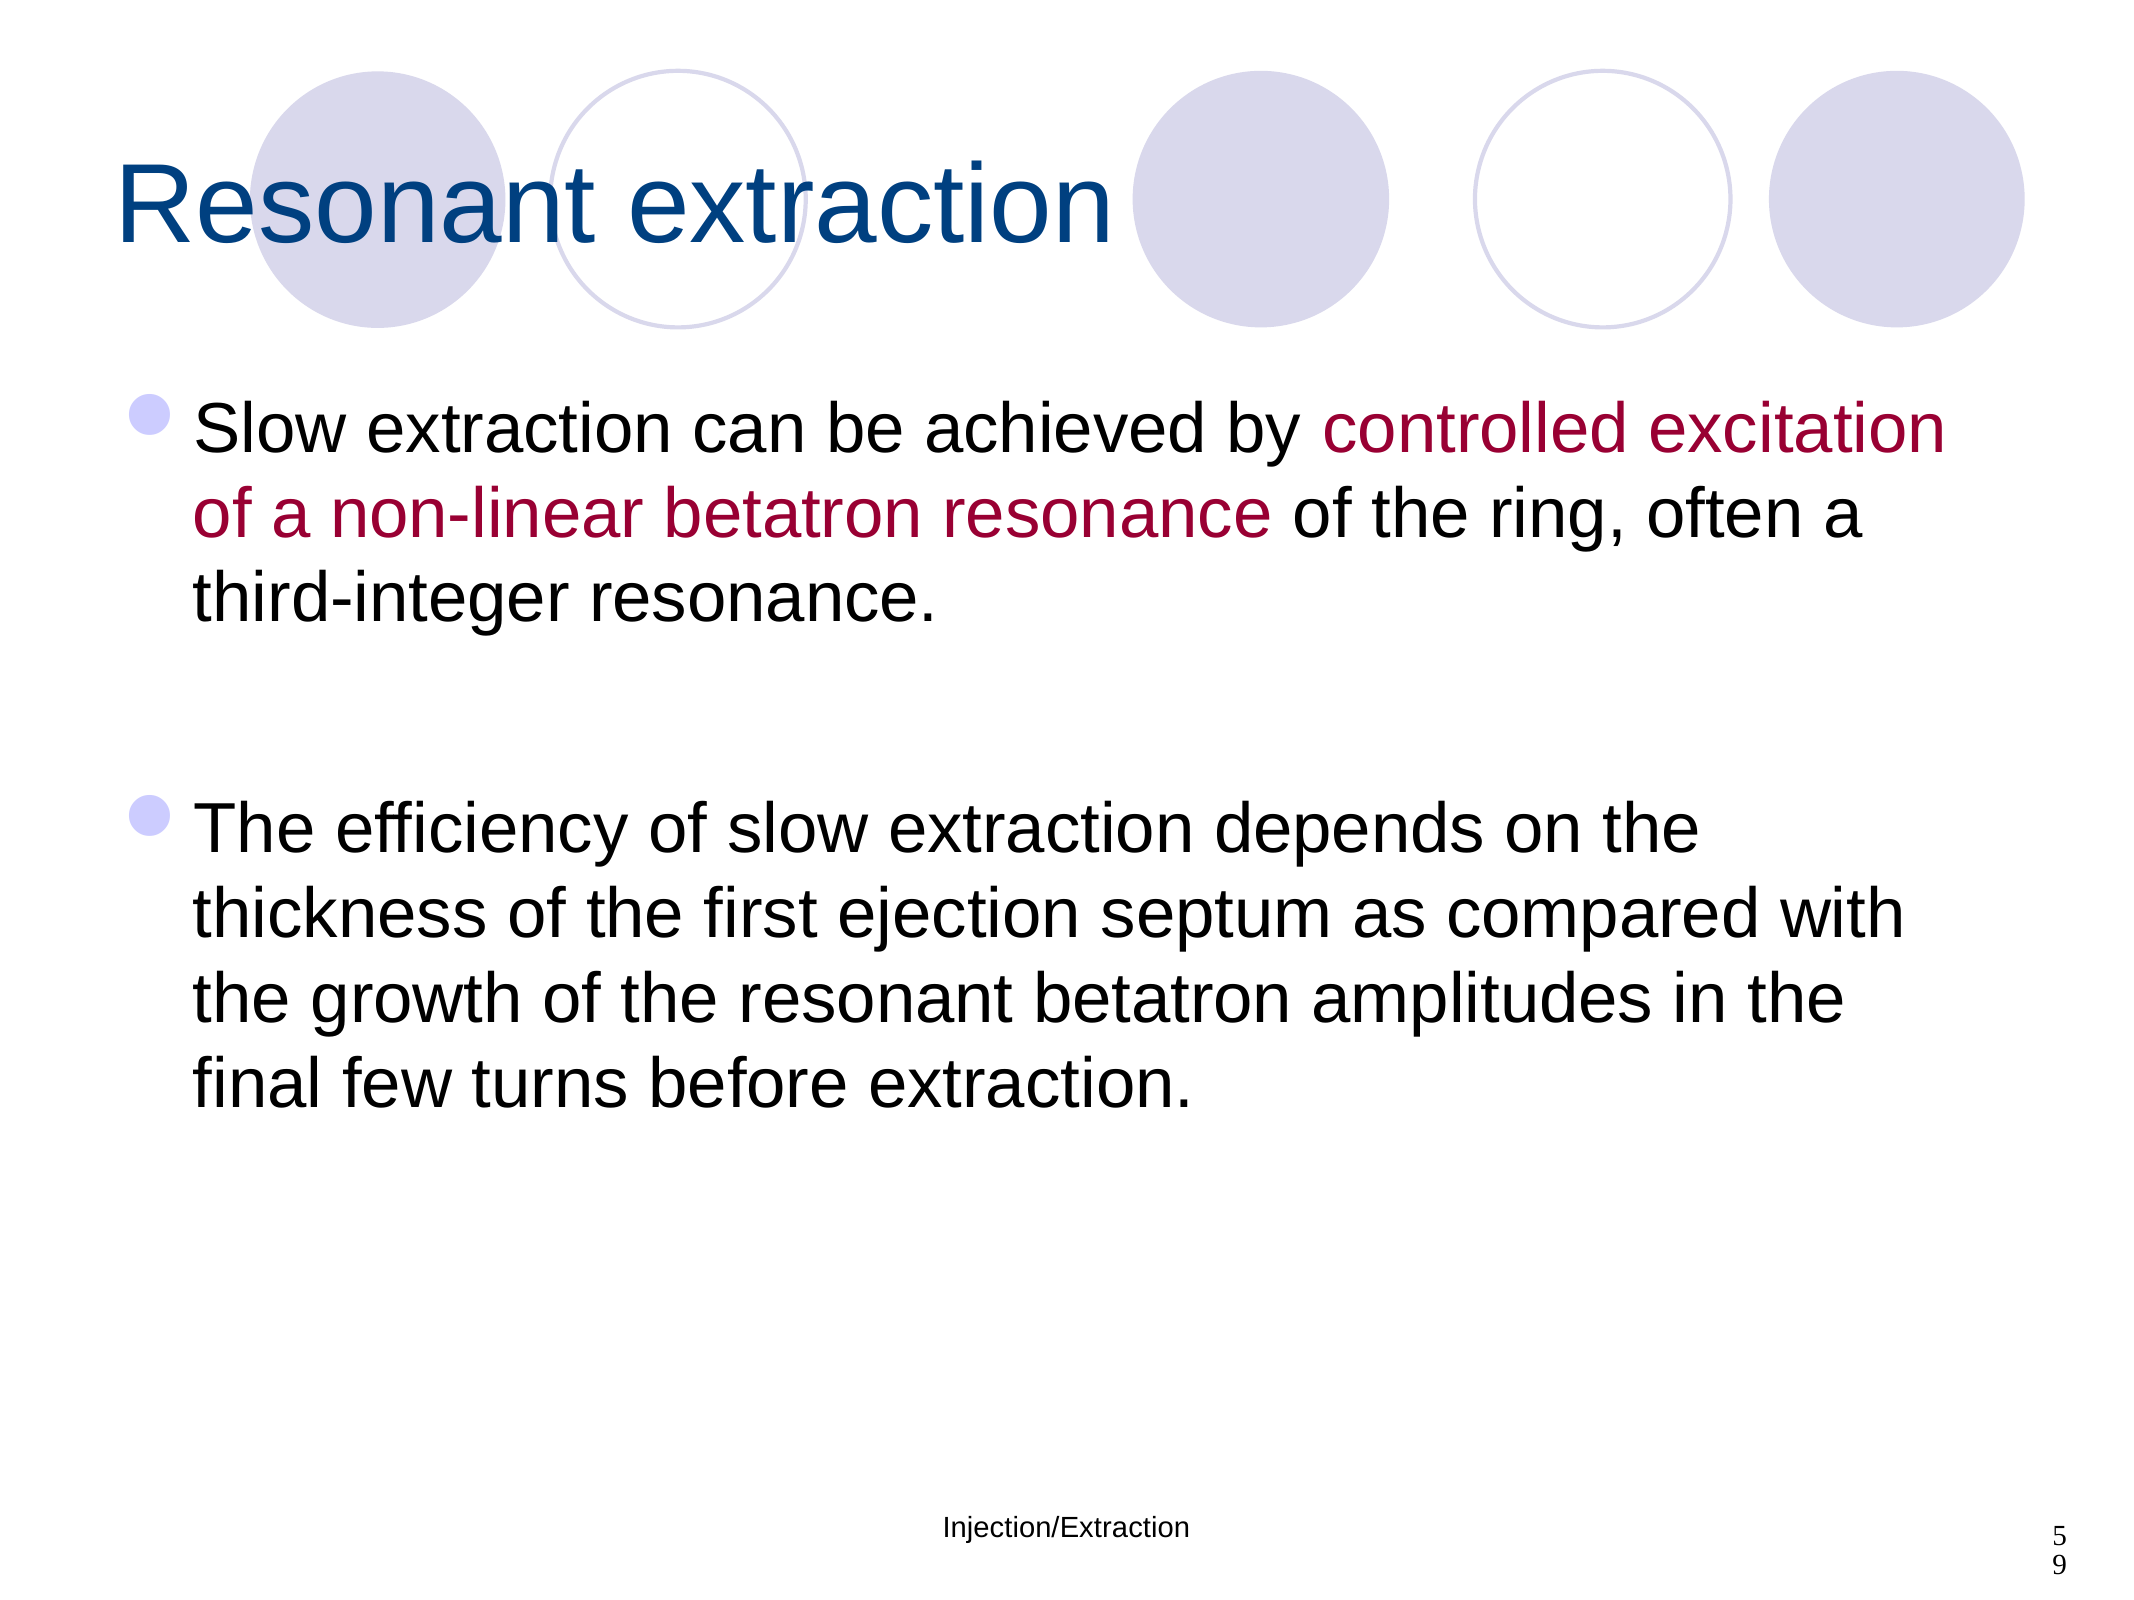

# Resonant extraction
Slow extraction can be achieved by controlled excitation of a non-linear betatron resonance of the ring, often a third-integer resonance.
The efficiency of slow extraction depends on the thickness of the first ejection septum as compared with the growth of the resonant betatron amplitudes in the final few turns before extraction.
59